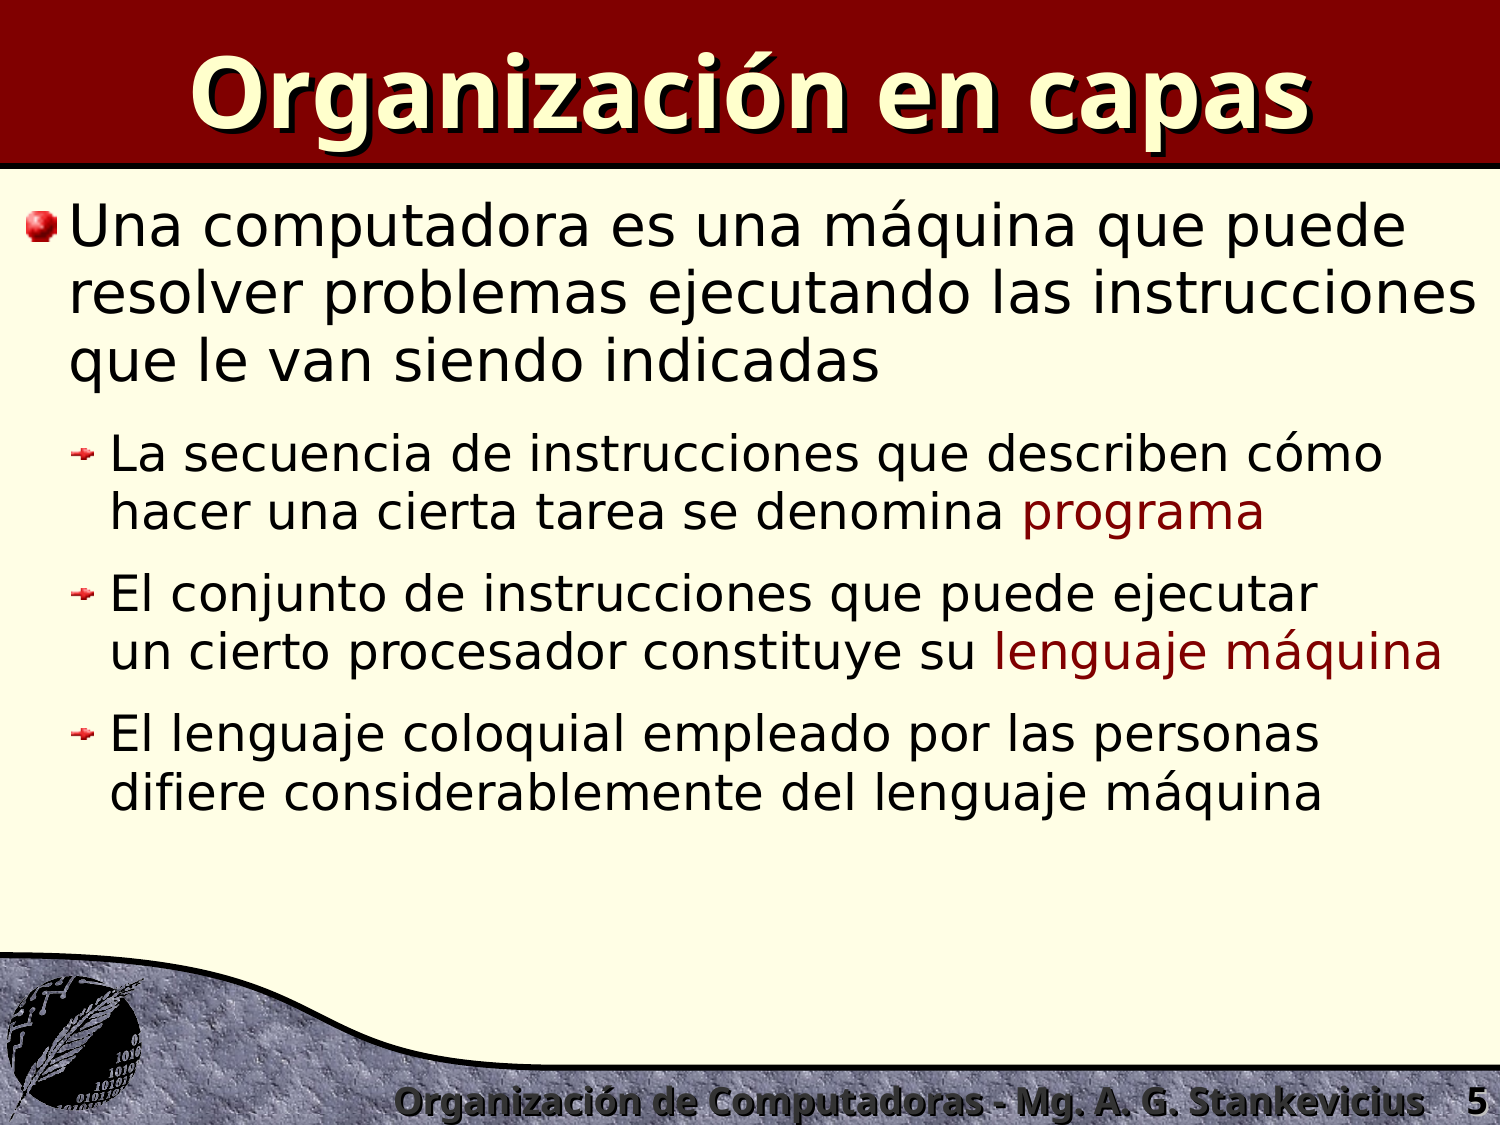

# Organización en capas
Una computadora es una máquina que puede resolver problemas ejecutando las instrucciones que le van siendo indicadas
La secuencia de instrucciones que describen cómo hacer una cierta tarea se denomina programa
El conjunto de instrucciones que puede ejecutar
un cierto procesador constituye su lenguaje máquina
El lenguaje coloquial empleado por las personas difiere considerablemente del lenguaje máquina
5